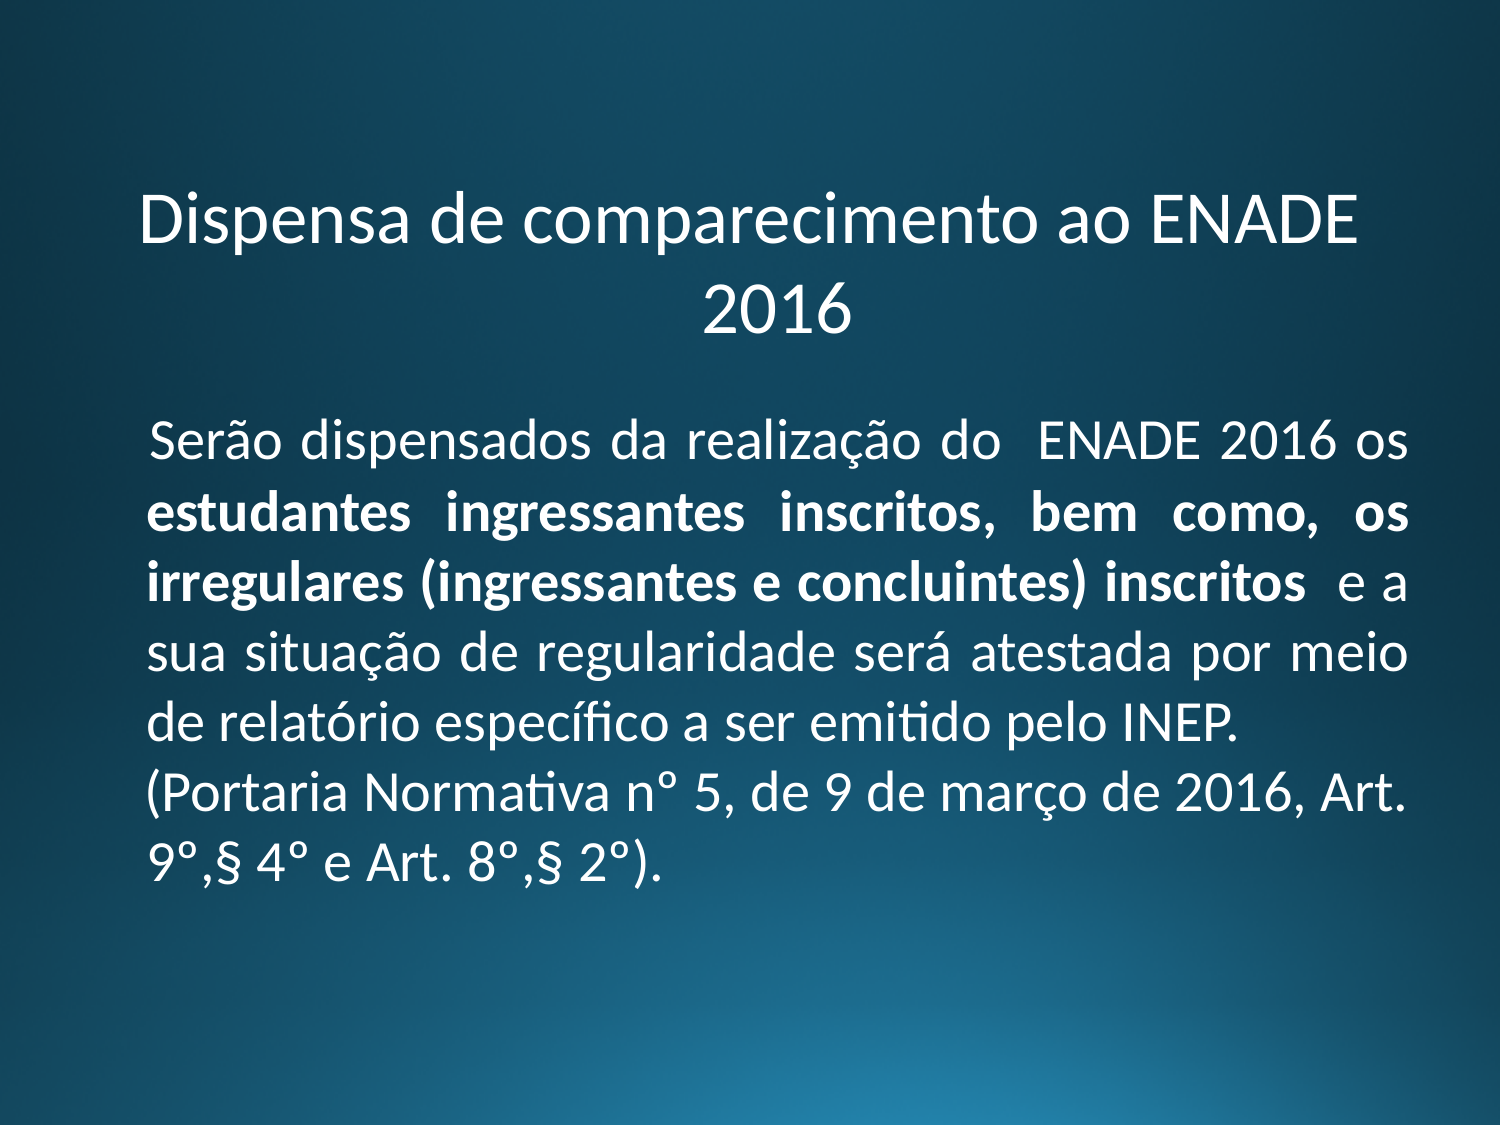

Dispensa de comparecimento ao ENADE 2016
 Serão dispensados da realização do ENADE 2016 os estudantes ingressantes inscritos, bem como, os irregulares (ingressantes e concluintes) inscritos e a sua situação de regularidade será atestada por meio de relatório específico a ser emitido pelo INEP.
 (Portaria Normativa nº 5, de 9 de março de 2016, Art. 9º,§ 4º e Art. 8º,§ 2º).